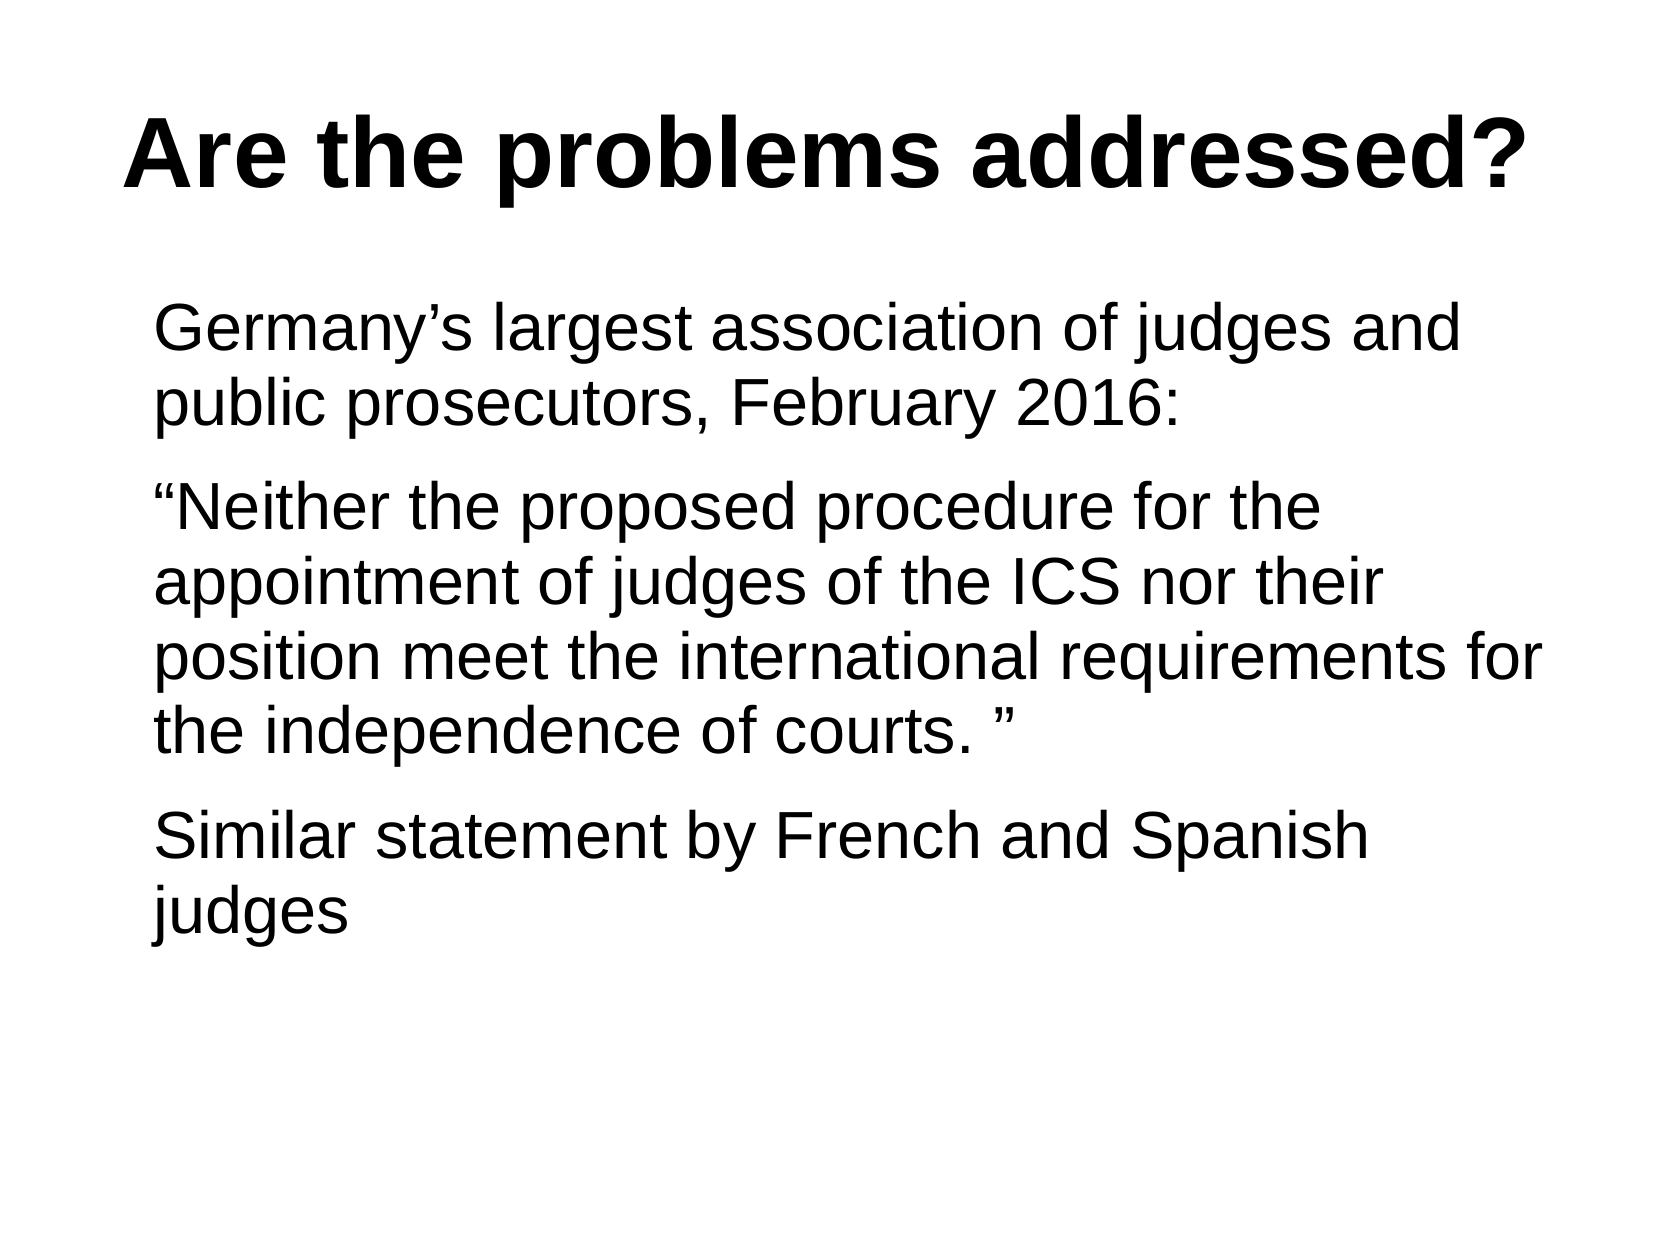

# Are the problems addressed?
Germany’s largest association of judges and public prosecutors, February 2016:
“Neither the proposed procedure for the appointment of judges of the ICS nor their position meet the international requirements for the independence of courts. ”
Similar statement by French and Spanish judges